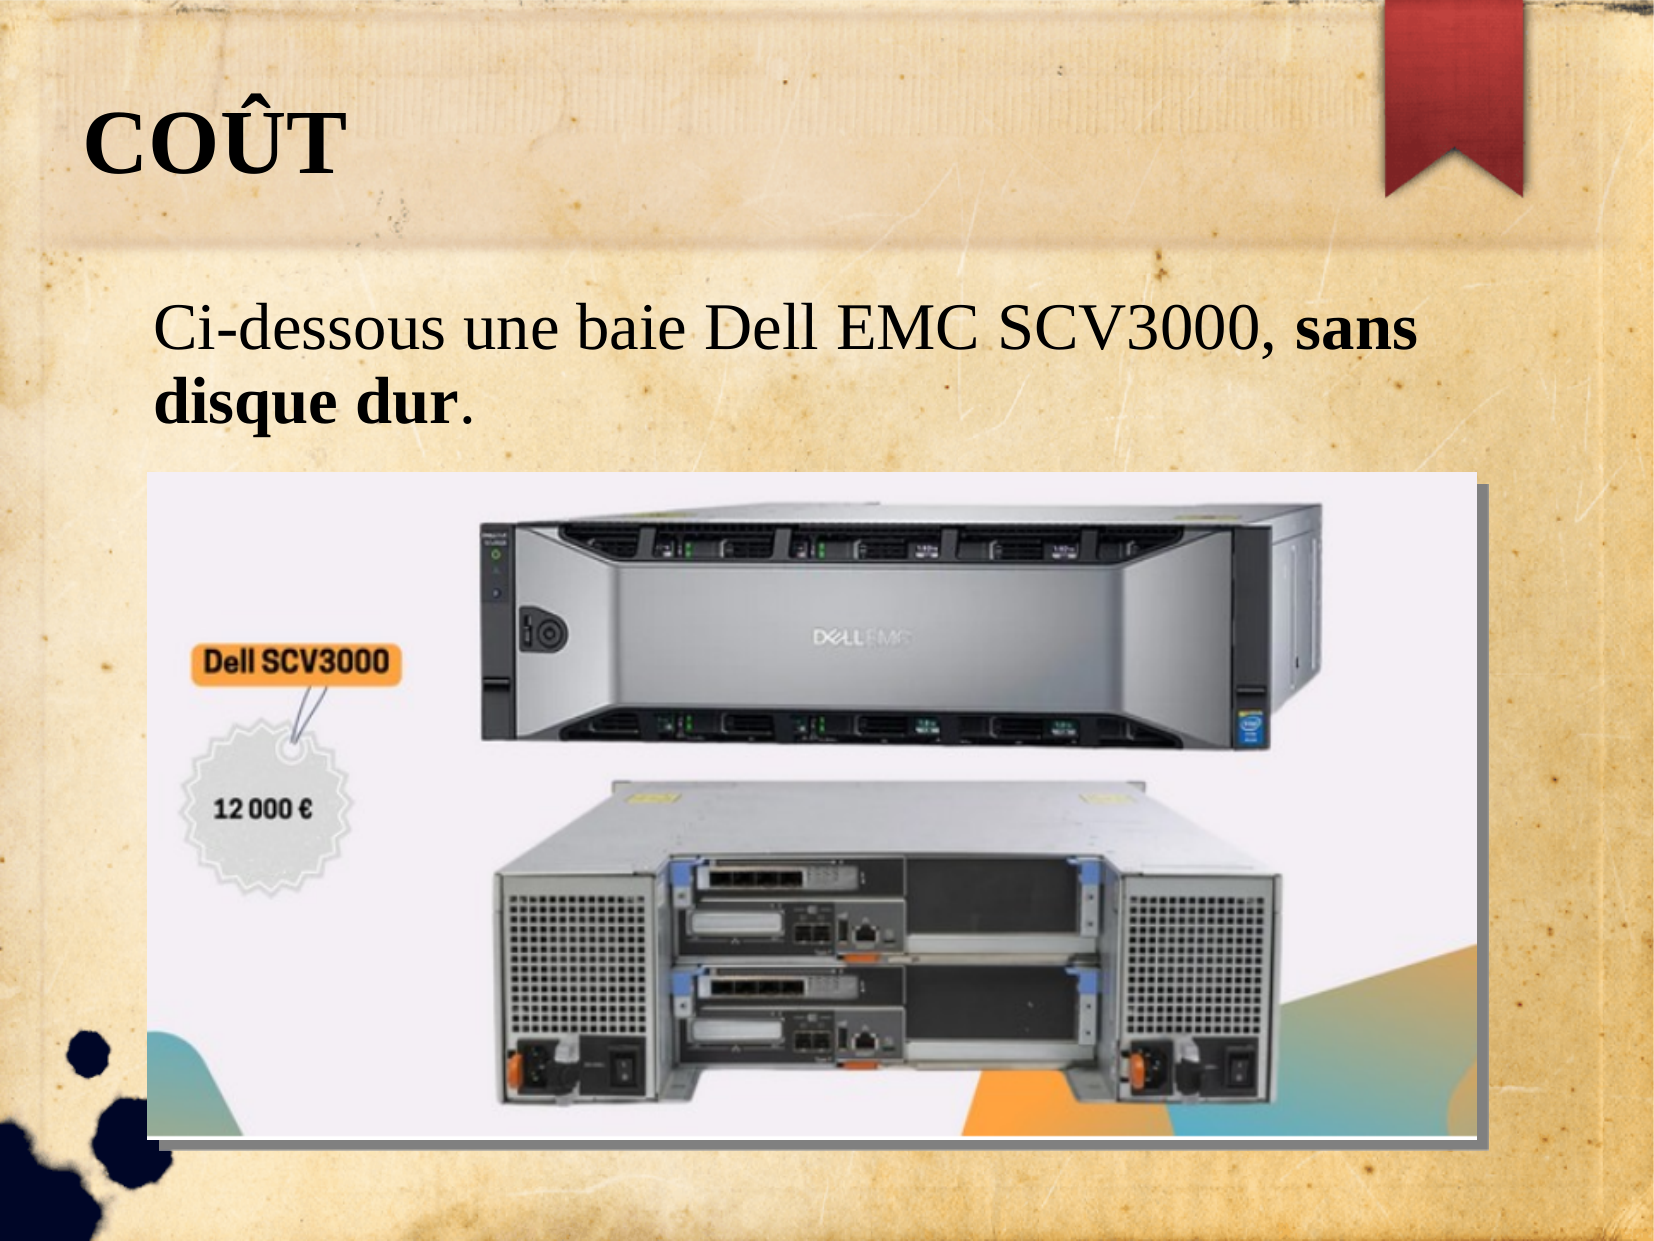

# COÛT
Ci-dessous une baie Dell EMC SCV3000, sans disque dur.